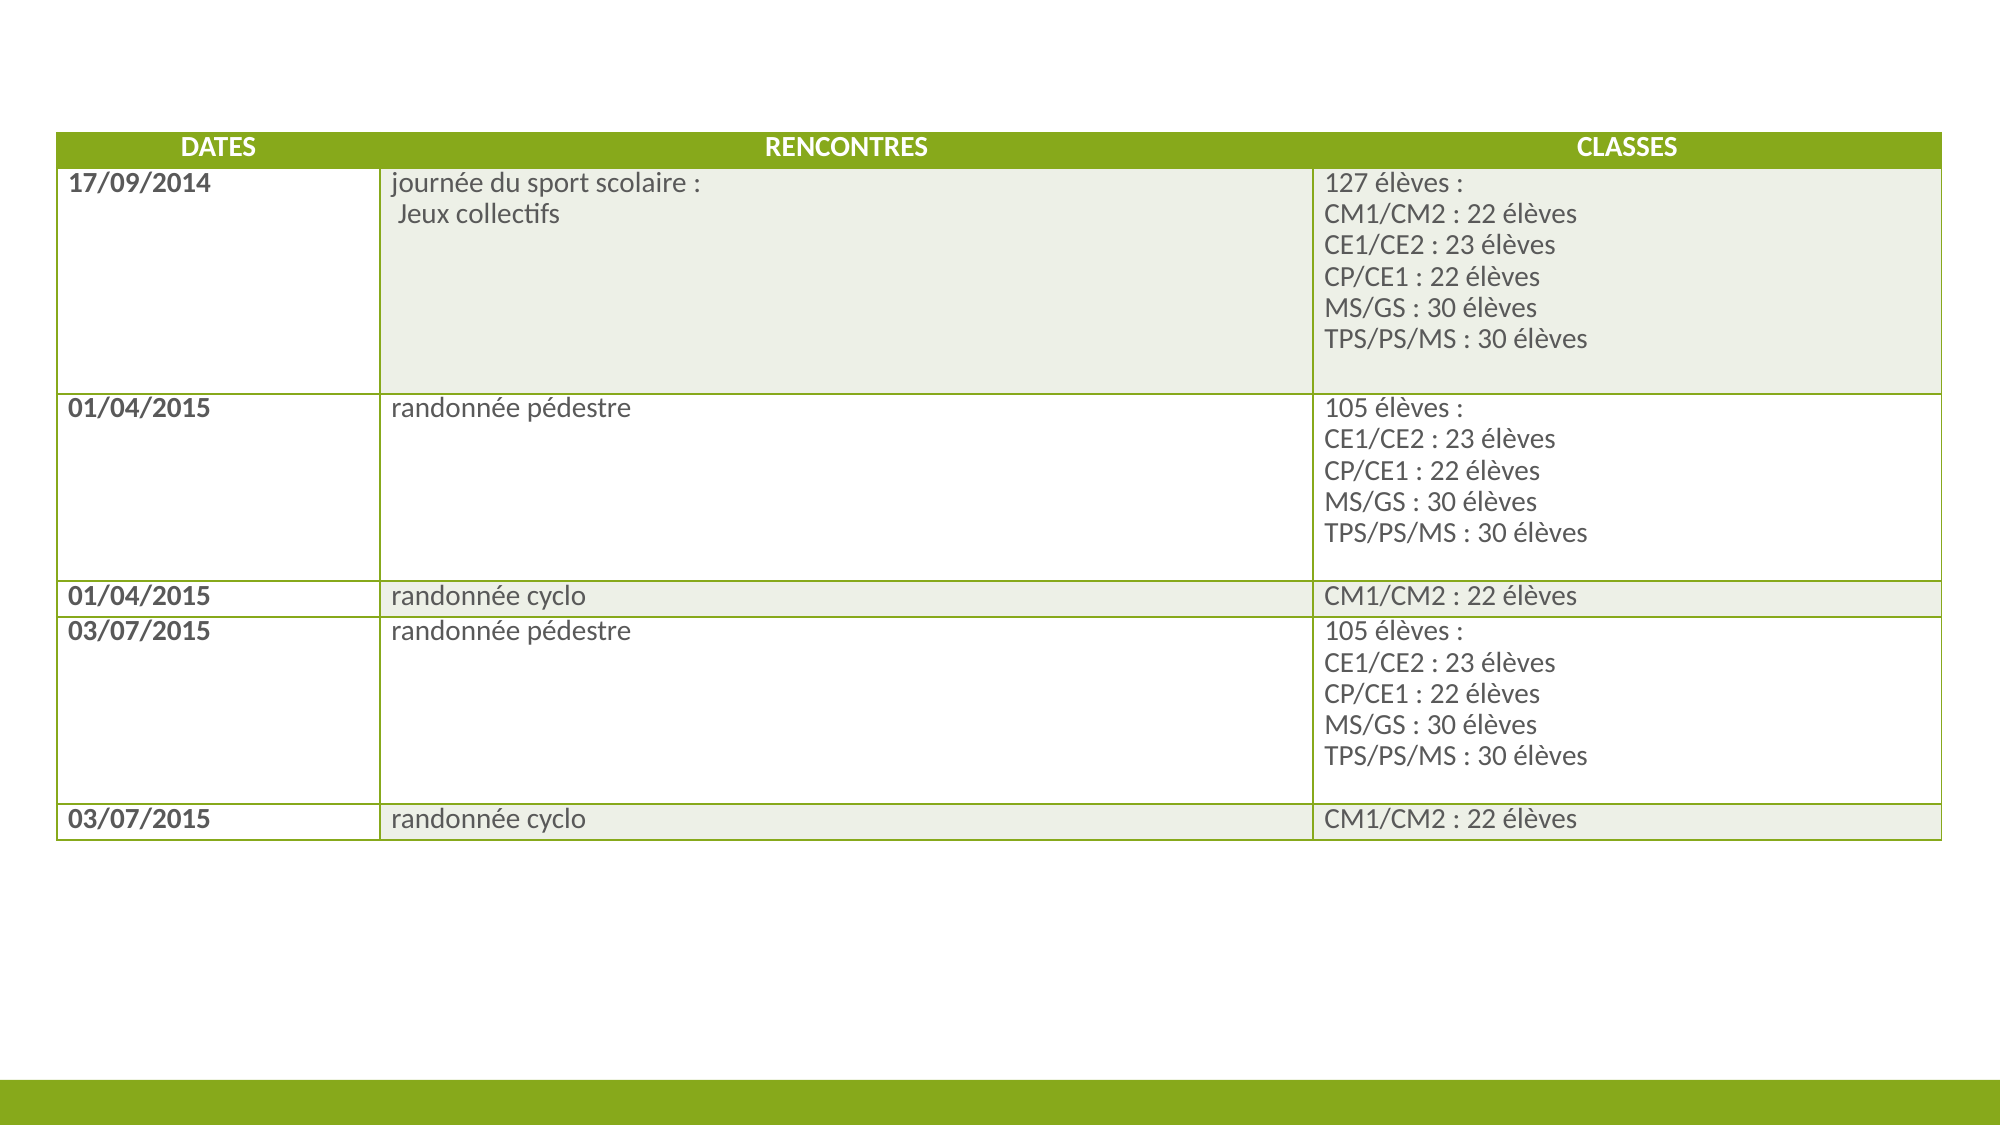

| DATES | RENCONTRES | CLASSES |
| --- | --- | --- |
| 17/09/2014 | journée du sport scolaire : Jeux collectifs | 127 élèves : CM1/CM2 : 22 élèves CE1/CE2 : 23 élèves CP/CE1 : 22 élèves MS/GS : 30 élèves TPS/PS/MS : 30 élèves |
| 01/04/2015 | randonnée pédestre | 105 élèves : CE1/CE2 : 23 élèves CP/CE1 : 22 élèves MS/GS : 30 élèves TPS/PS/MS : 30 élèves |
| 01/04/2015 | randonnée cyclo | CM1/CM2 : 22 élèves |
| 03/07/2015 | randonnée pédestre | 105 élèves : CE1/CE2 : 23 élèves CP/CE1 : 22 élèves MS/GS : 30 élèves TPS/PS/MS : 30 élèves |
| 03/07/2015 | randonnée cyclo | CM1/CM2 : 22 élèves |